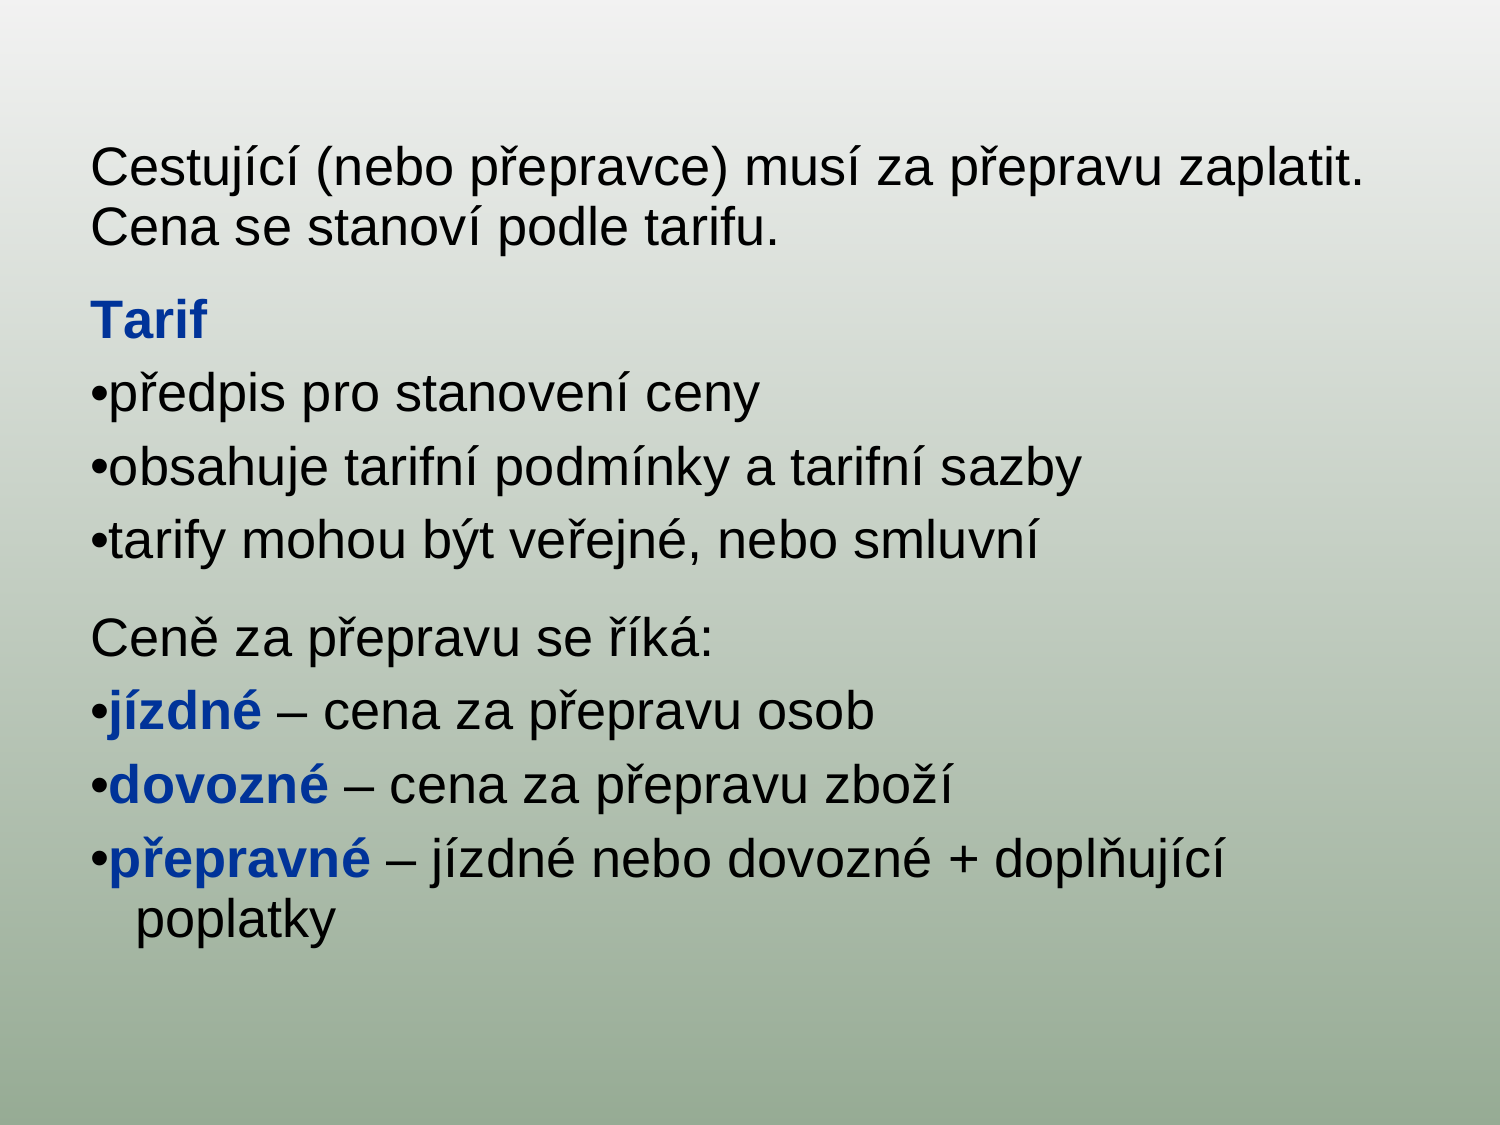

# Cestující (nebo přepravce) musí za přepravu zaplatit. Cena se stanoví podle tarifu.
Tarif
předpis pro stanovení ceny
obsahuje tarifní podmínky a tarifní sazby
tarify mohou být veřejné, nebo smluvní
Ceně za přepravu se říká:
jízdné – cena za přepravu osob
dovozné – cena za přepravu zboží
přepravné – jízdné nebo dovozné + doplňující
 poplatky